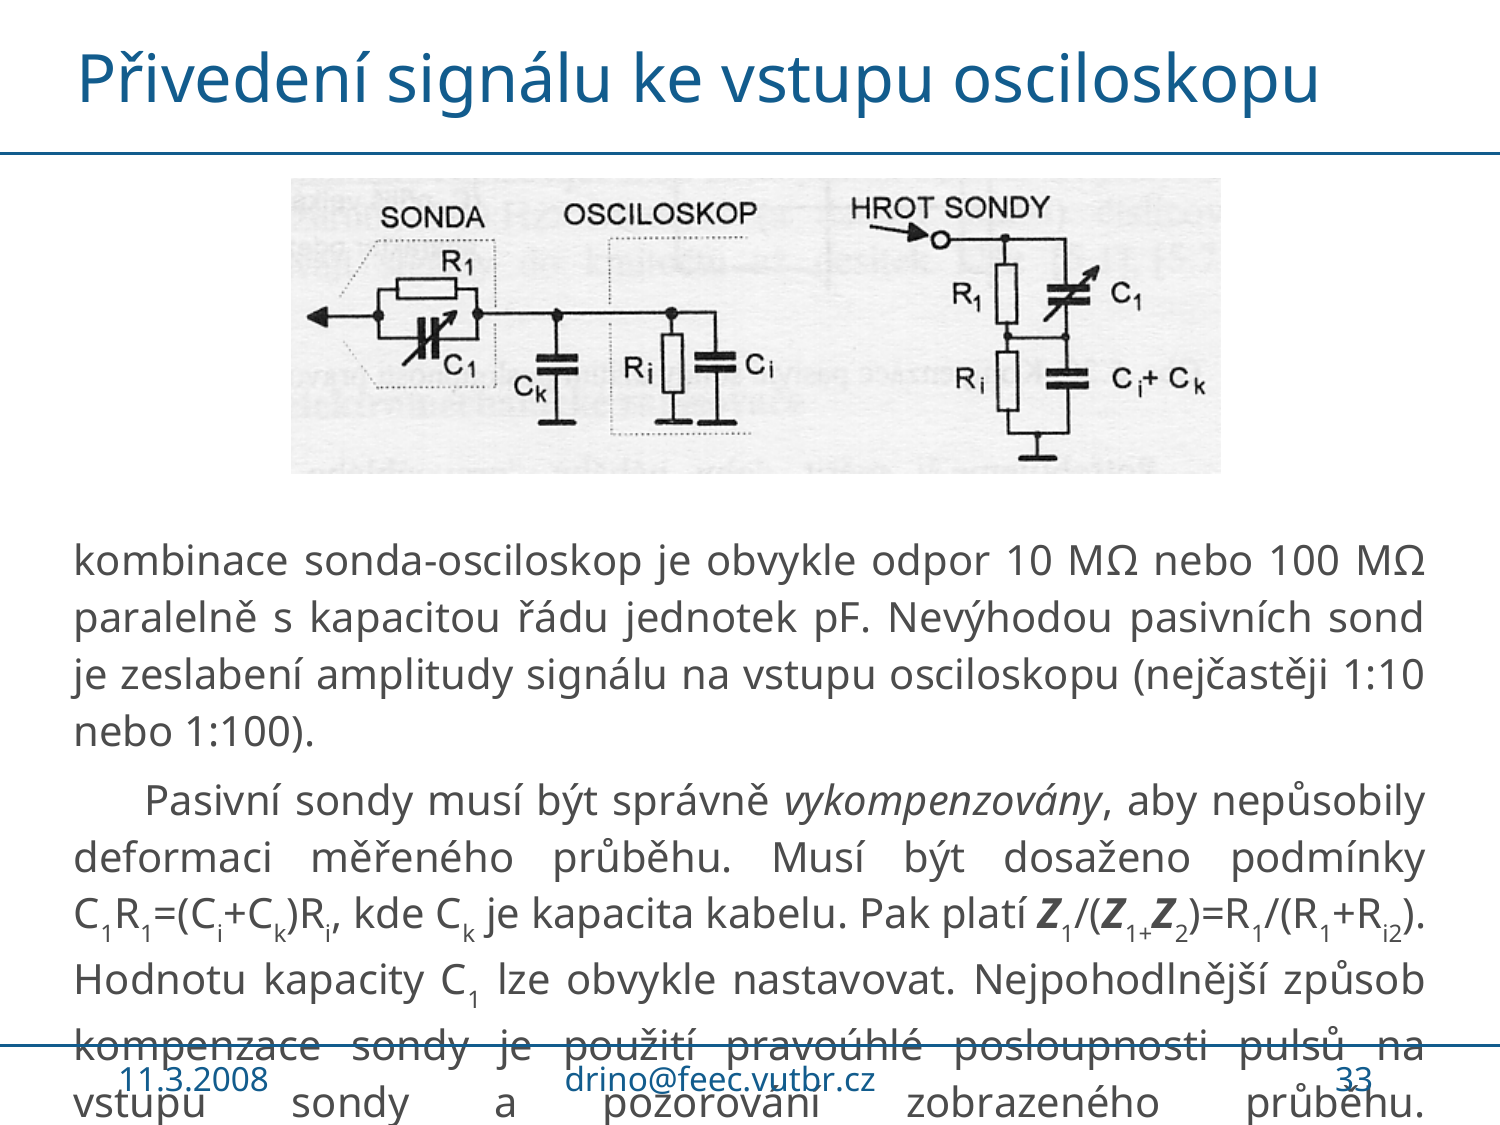

# Přivedení signálu ke vstupu osciloskopu
kombinace sonda-osciloskop je obvykle odpor 10 MΩ nebo 100 MΩ paralelně s kapacitou řádu jednotek pF. Nevýhodou pasivních sond je zeslabení amplitudy signálu na vstupu osciloskopu (nejčastěji 1:10 nebo 1:100).
Pasivní sondy musí být správně vykompenzovány, aby nepůsobily deformaci měřeného průběhu. Musí být dosaženo podmínky C1R1=(Ci+Ck)Ri, kde Ck je kapacita kabelu. Pak platí Z1/(Z1+Z2)=R1/(R1+Ri2). Hodnotu kapacity C1 lze obvykle nastavovat. Nejpohodlnější způsob kompenzace sondy je použití pravoúhlé posloupnosti pulsů na vstupu sondy a pozorování zobrazeného průběhu.
11.3.2008
drino@feec.vutbr.cz